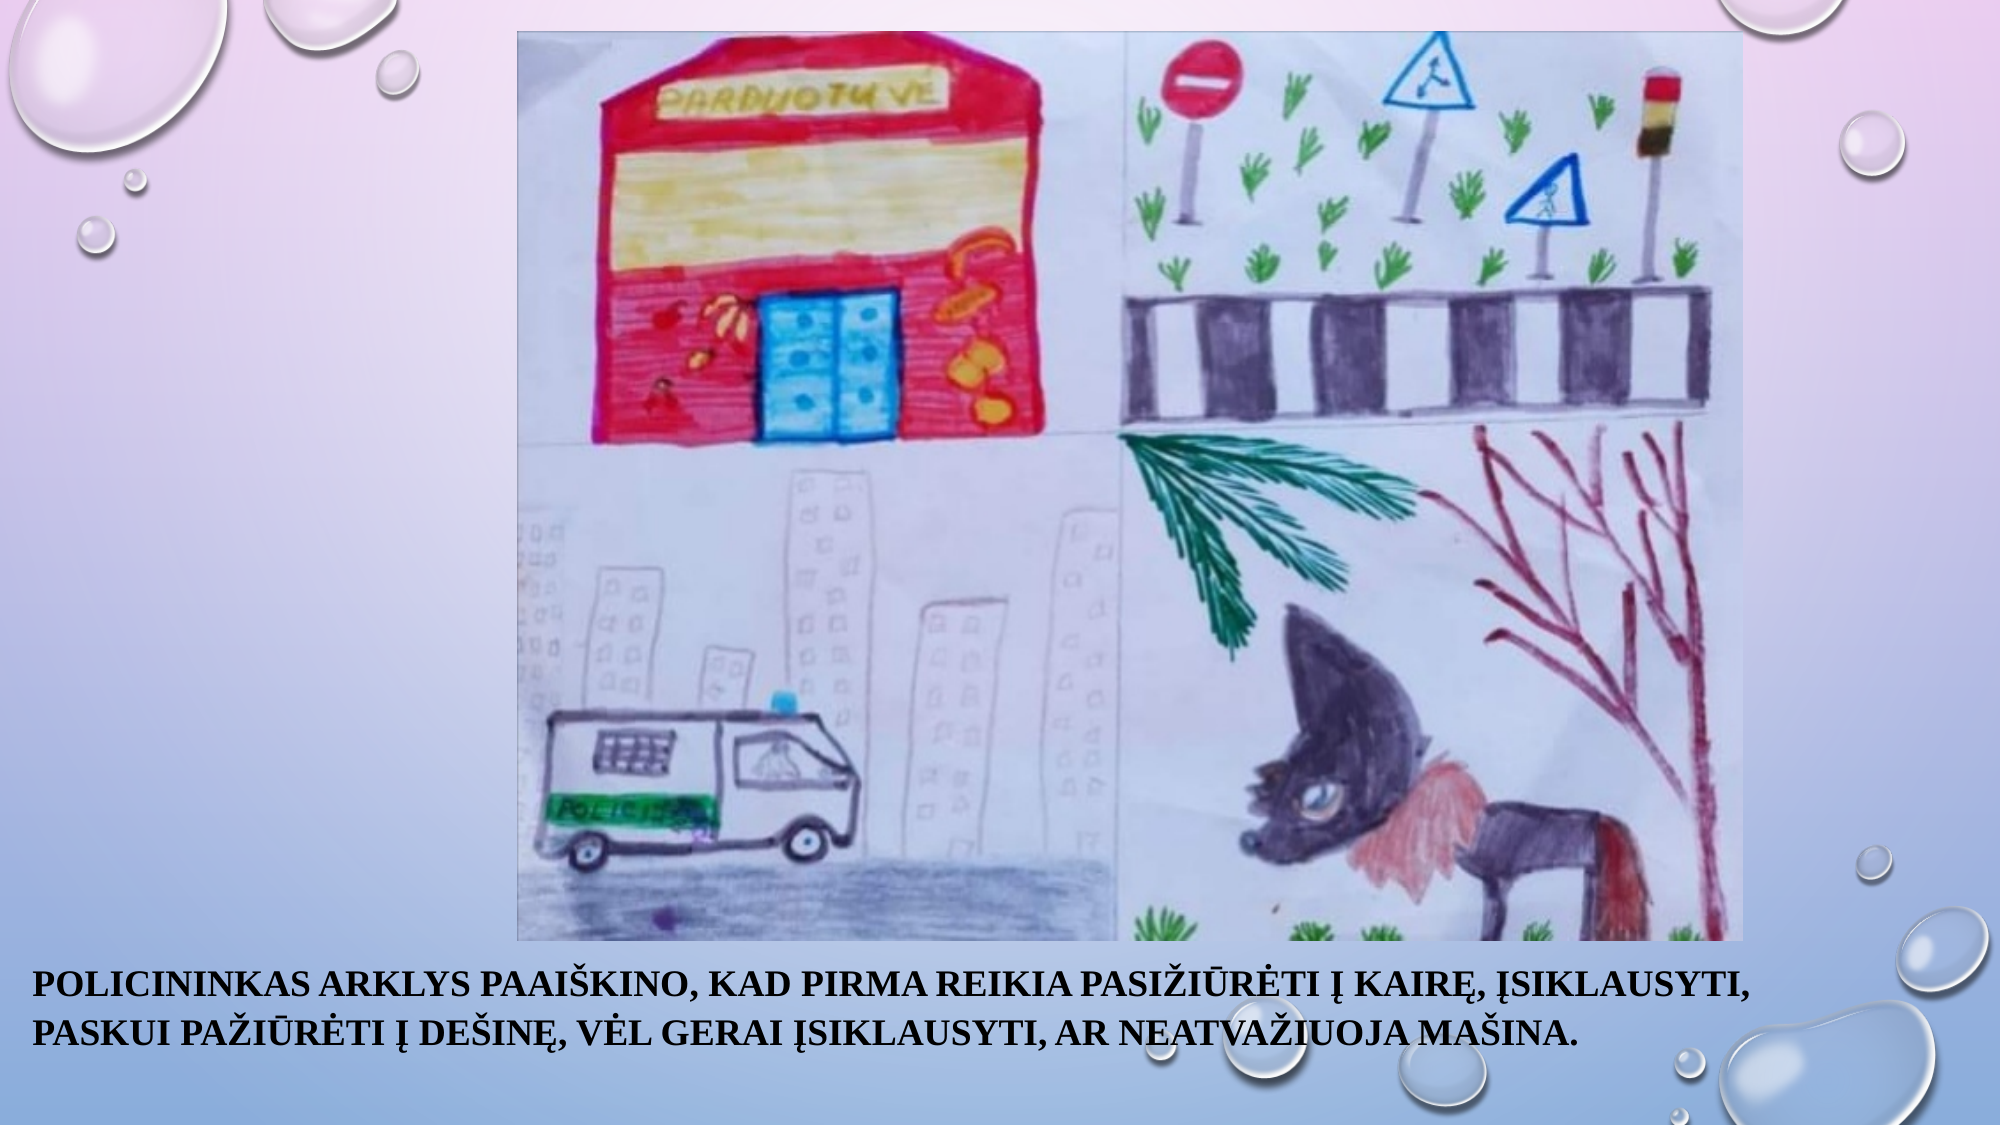

#
Policininkas arklys paaiškino, kad pirma reikia pasižiūrėti į kairę, įsiklausyti, paskui pažiūrėti į dešinę, vėl gerai įsiklausyti, ar neatvažiuoja mašina.